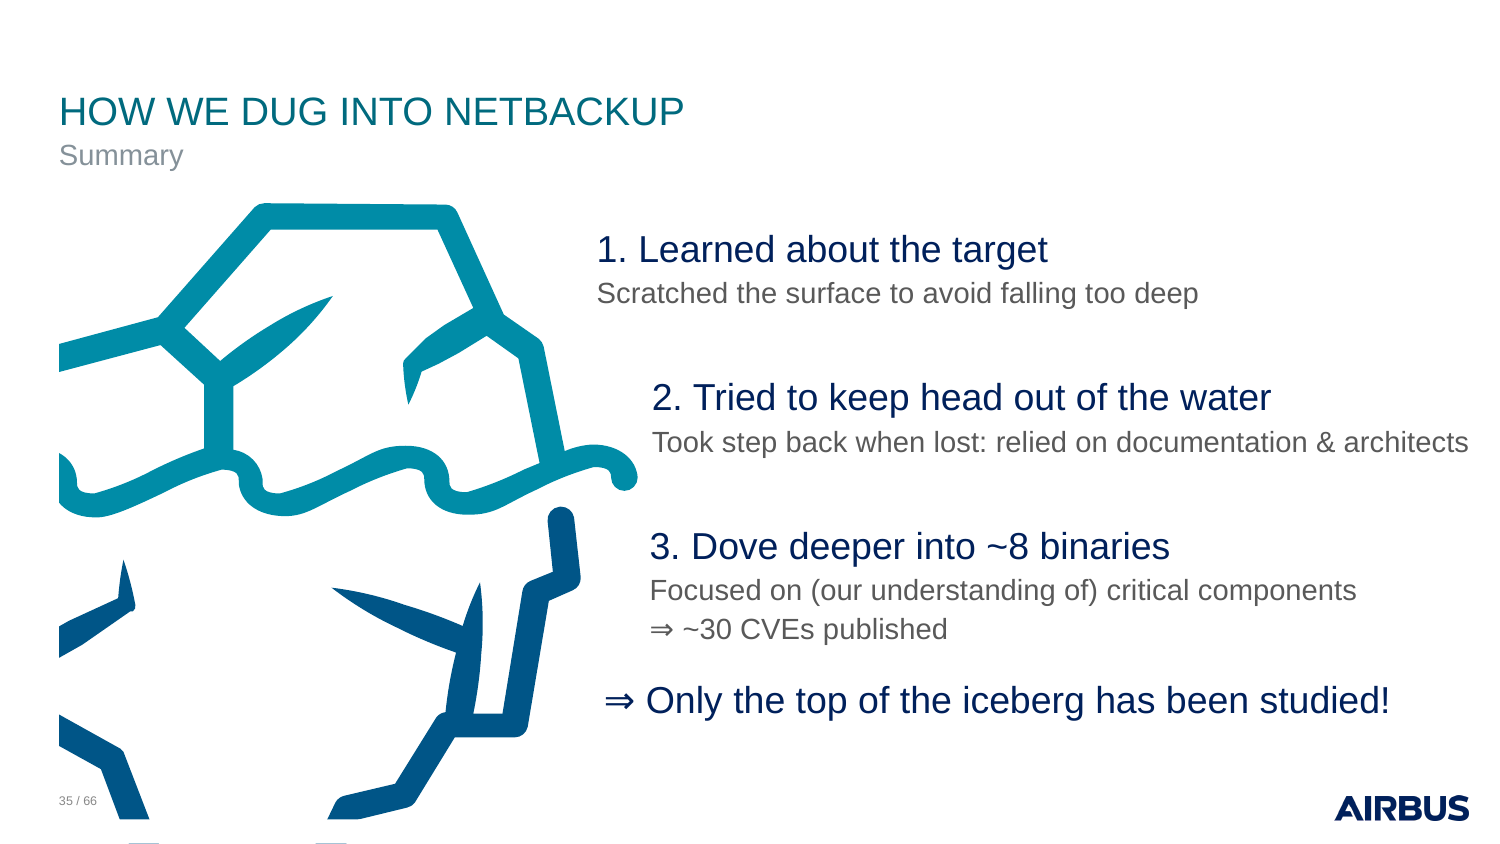

# HOW WE DUG INTO NETBACKUP Summary
1. Learned about the target
Scratched the surface to avoid falling too deep
2. Tried to keep head out of the water
Took step back when lost: relied on documentation & architects
3. Dove deeper into ~8 binaries
Focused on (our understanding of) critical components
⇒ ~30 CVEs published
⇒ Only the top of the iceberg has been studied!